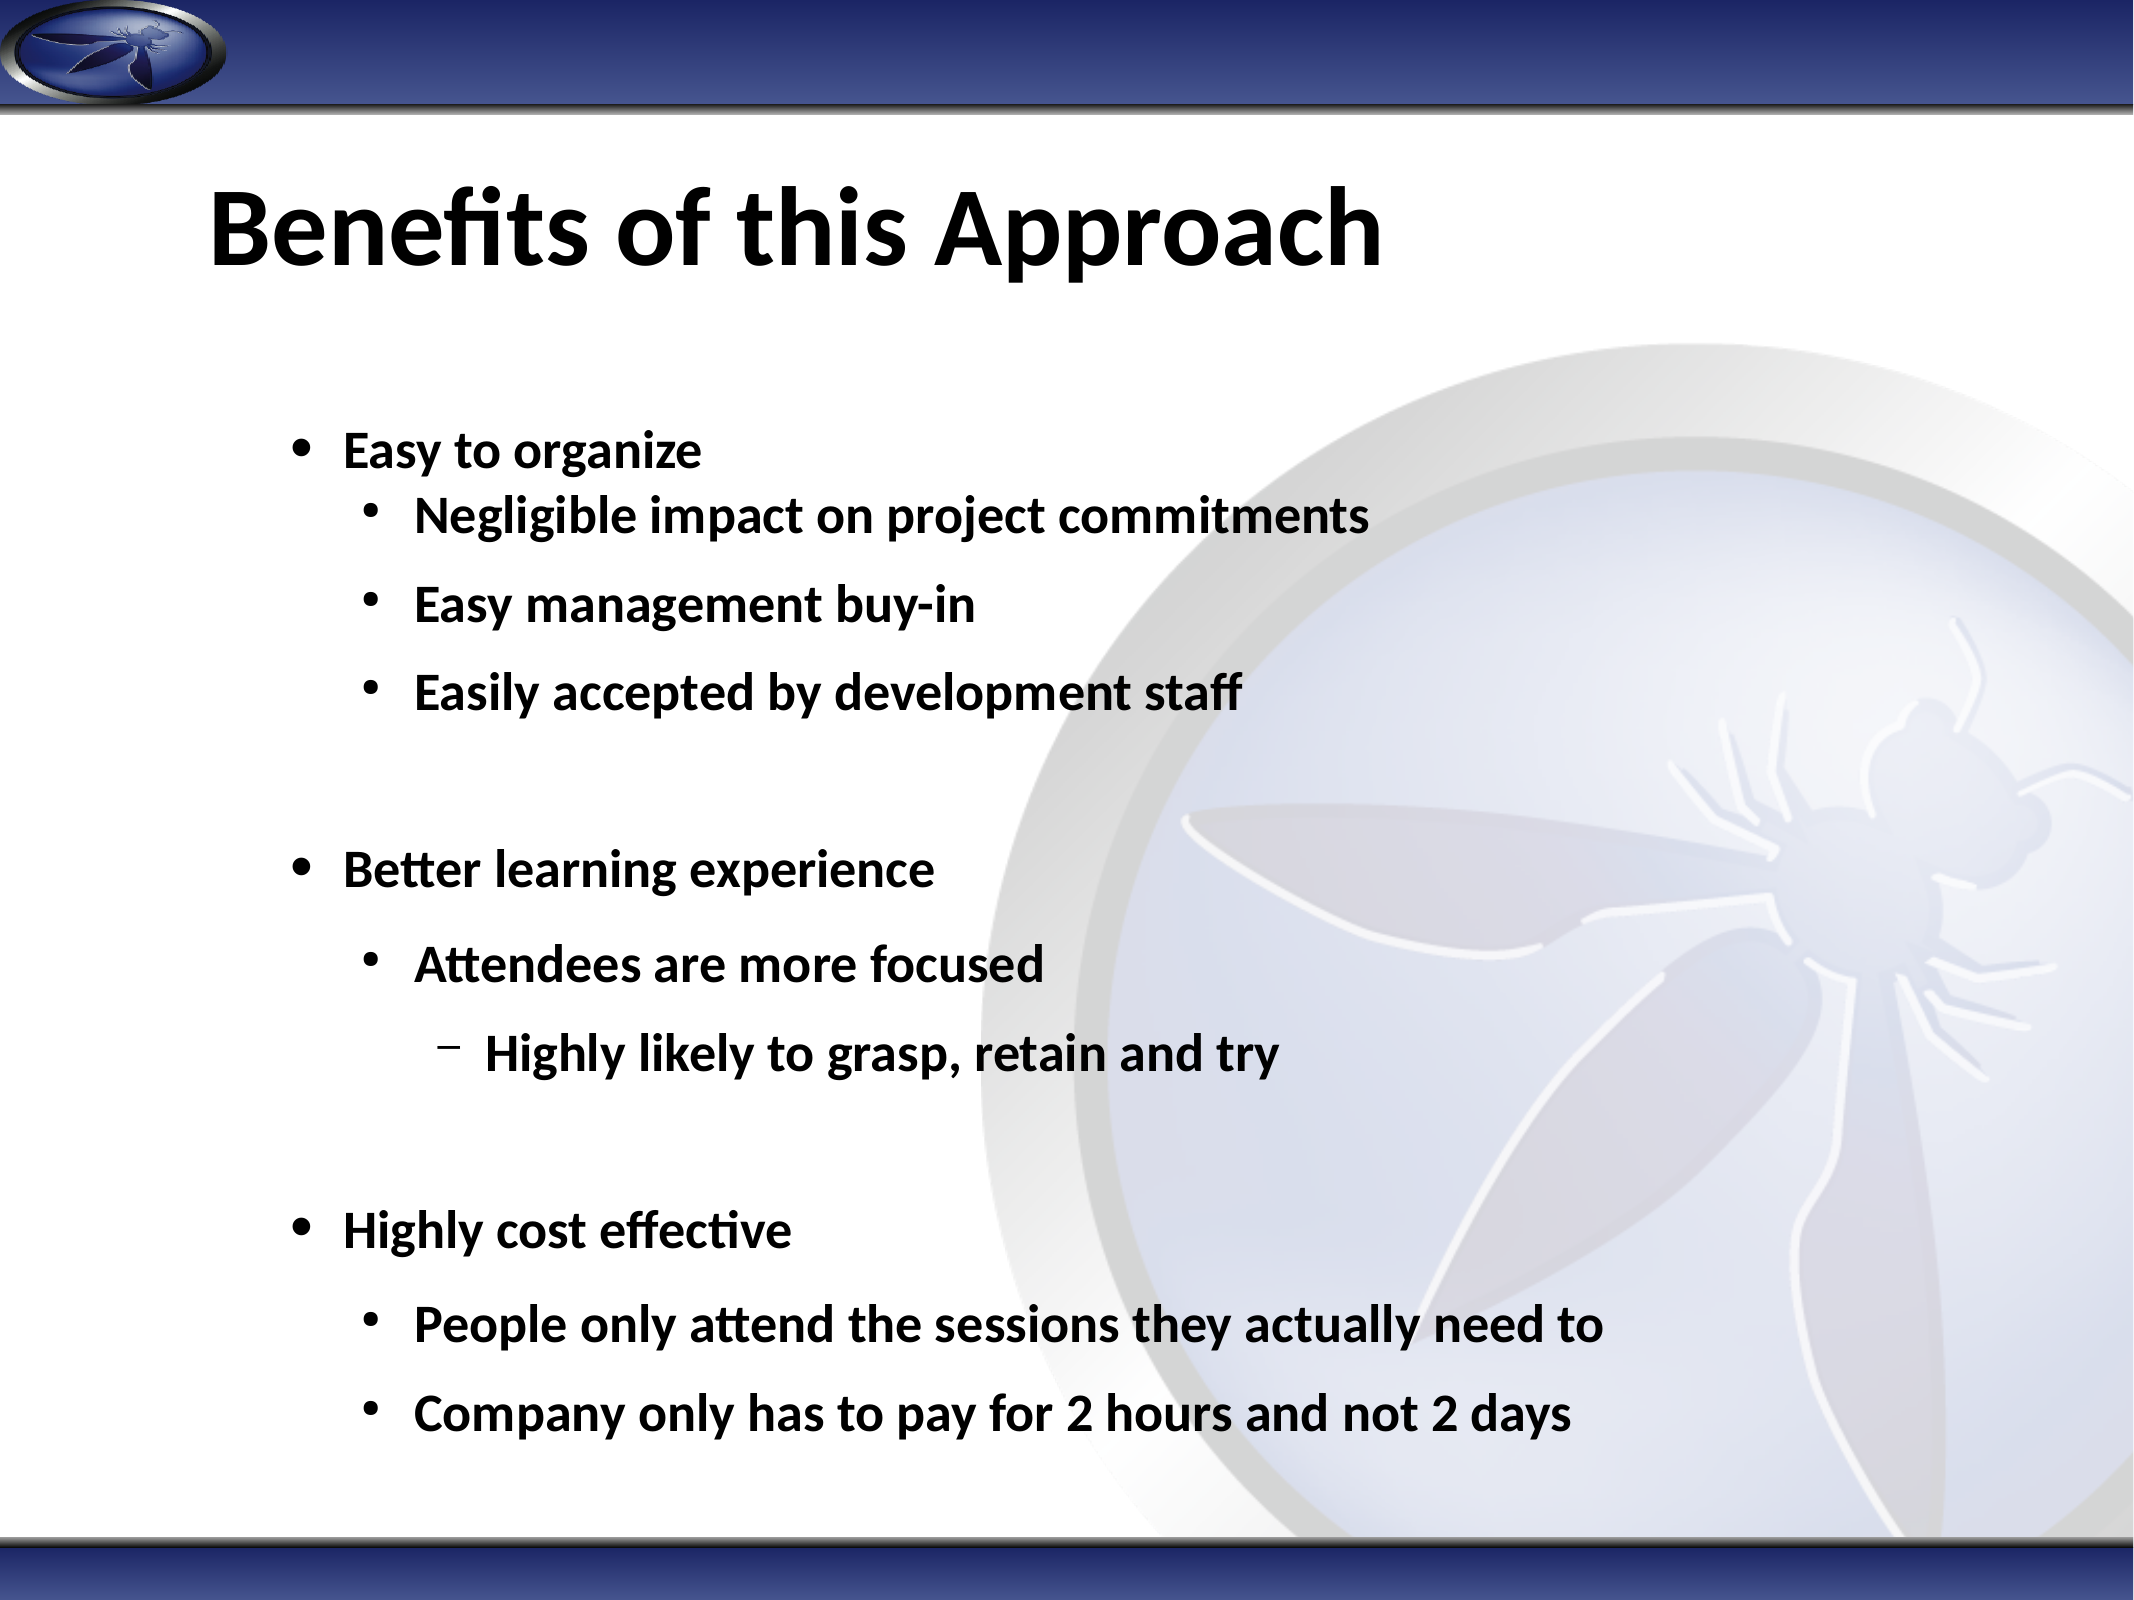

# Benefits of this Approach
Easy to organize
Negligible impact on project commitments
Easy management buy-in
Easily accepted by development staff
Better learning experience
Attendees are more focused
Highly likely to grasp, retain and try
Highly cost effective
People only attend the sessions they actually need to
Company only has to pay for 2 hours and not 2 days